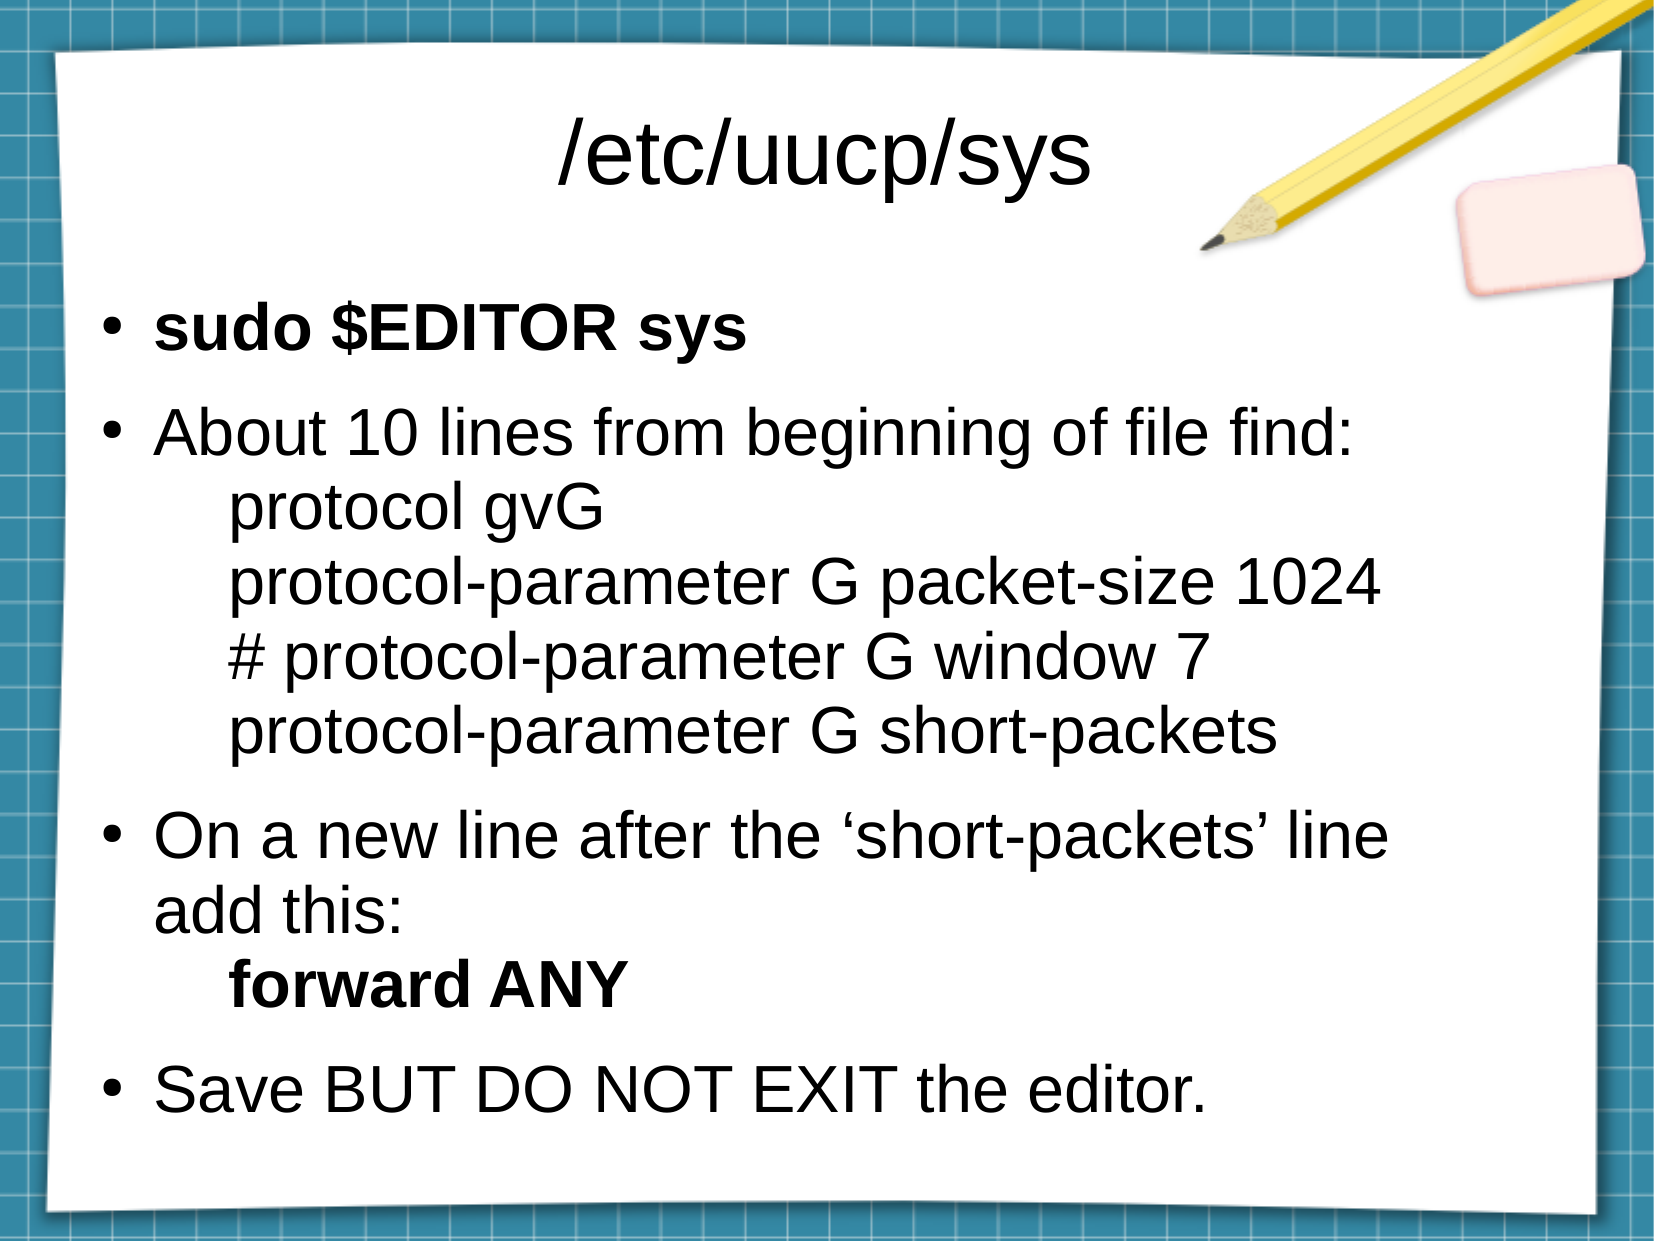

# /etc/uucp/sys
sudo $EDITOR sys
About 10 lines from beginning of file find:
	protocol gvG
	protocol-parameter G packet-size 1024
	# protocol-parameter G window 7
	protocol-parameter G short-packets
On a new line after the ‘short-packets’ line
add this:
	forward ANY
Save BUT DO NOT EXIT the editor.